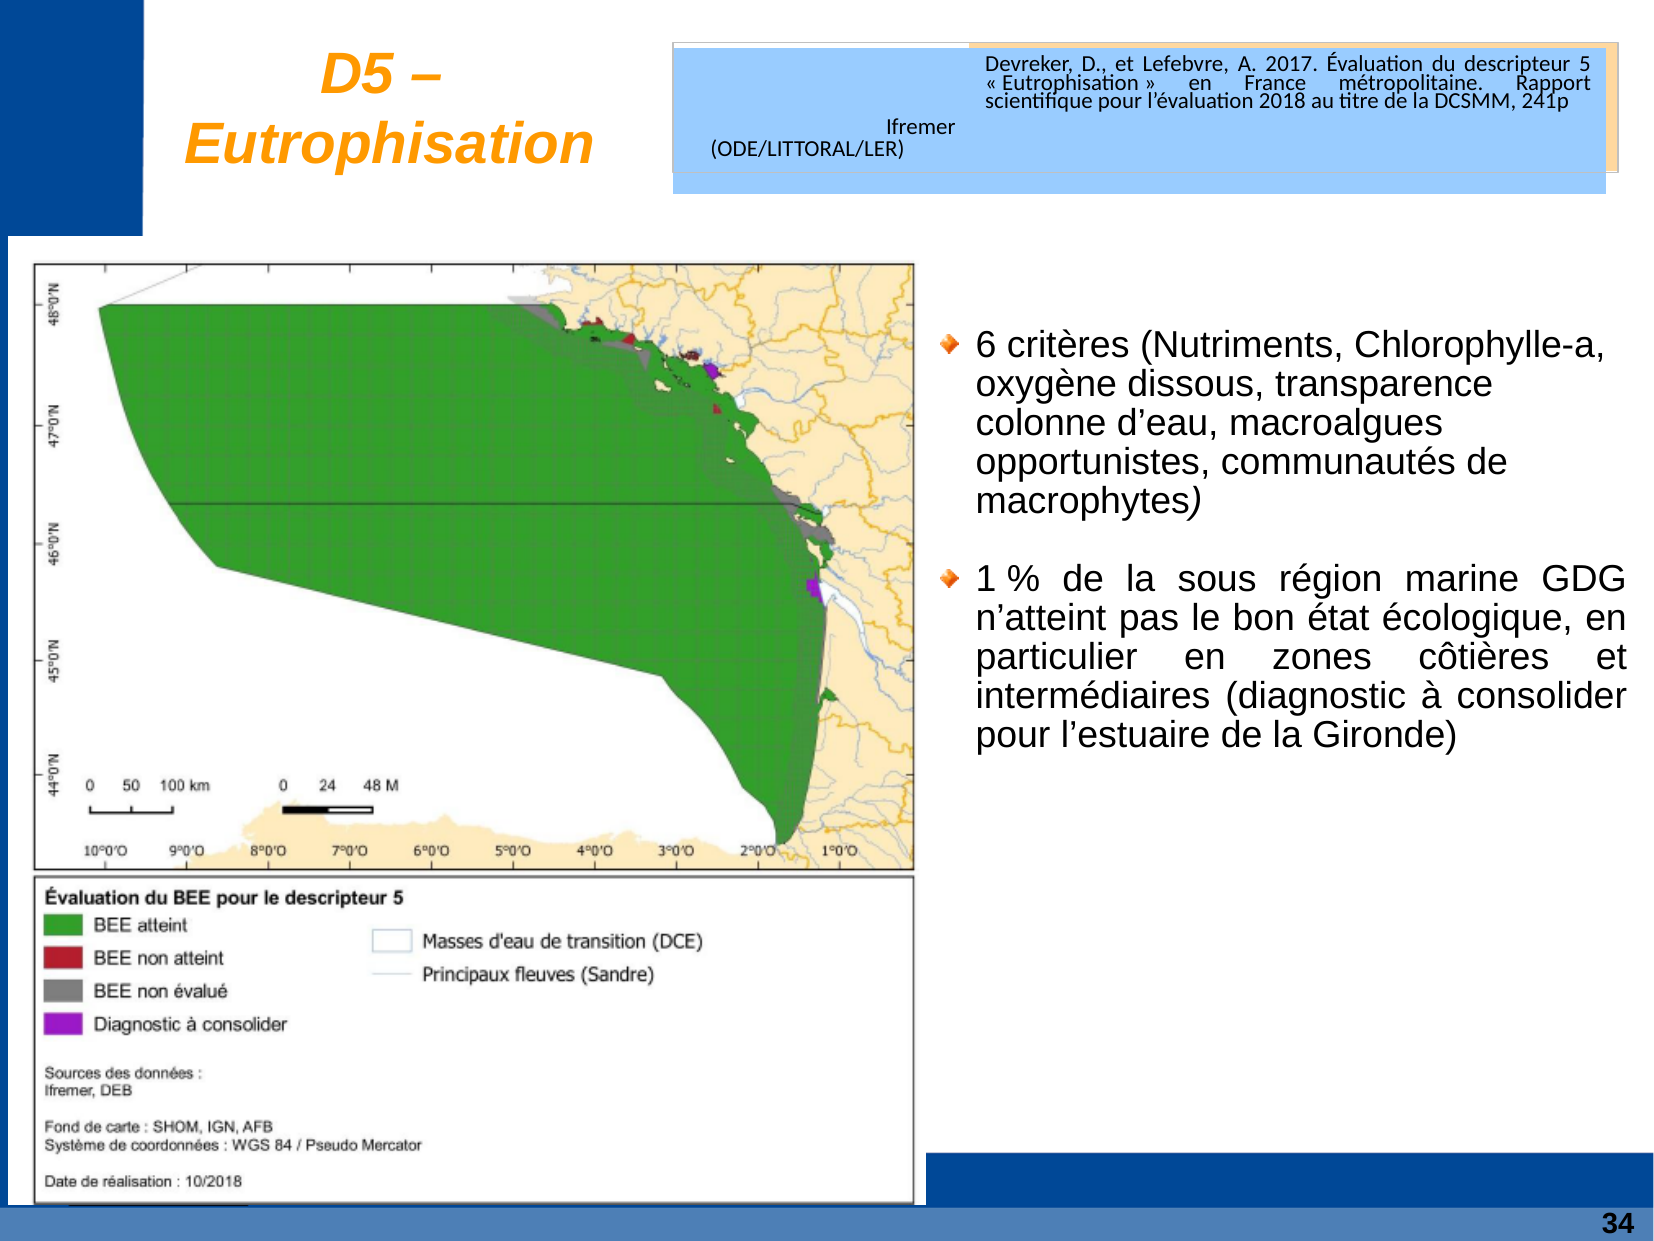

D5 –
Eutrophisation
| Ifremer (ODE/LITTORAL/LER) | Devreker, D., et Lefebvre, A. 2017. Évaluation du descripteur 5 « Eutrophisation » en France métropolitaine. Rapport scientifique pour l’évaluation 2018 au titre de la DCSMM, 241p |
| --- | --- |
6 critères (Nutriments, Chlorophylle-a, oxygène dissous, transparence colonne d’eau, macroalgues opportunistes, communautés de macrophytes)
1 % de la sous région marine GDG n’atteint pas le bon état écologique, en particulier en zones côtières et intermédiaires (diagnostic à consolider pour l’estuaire de la Gironde)